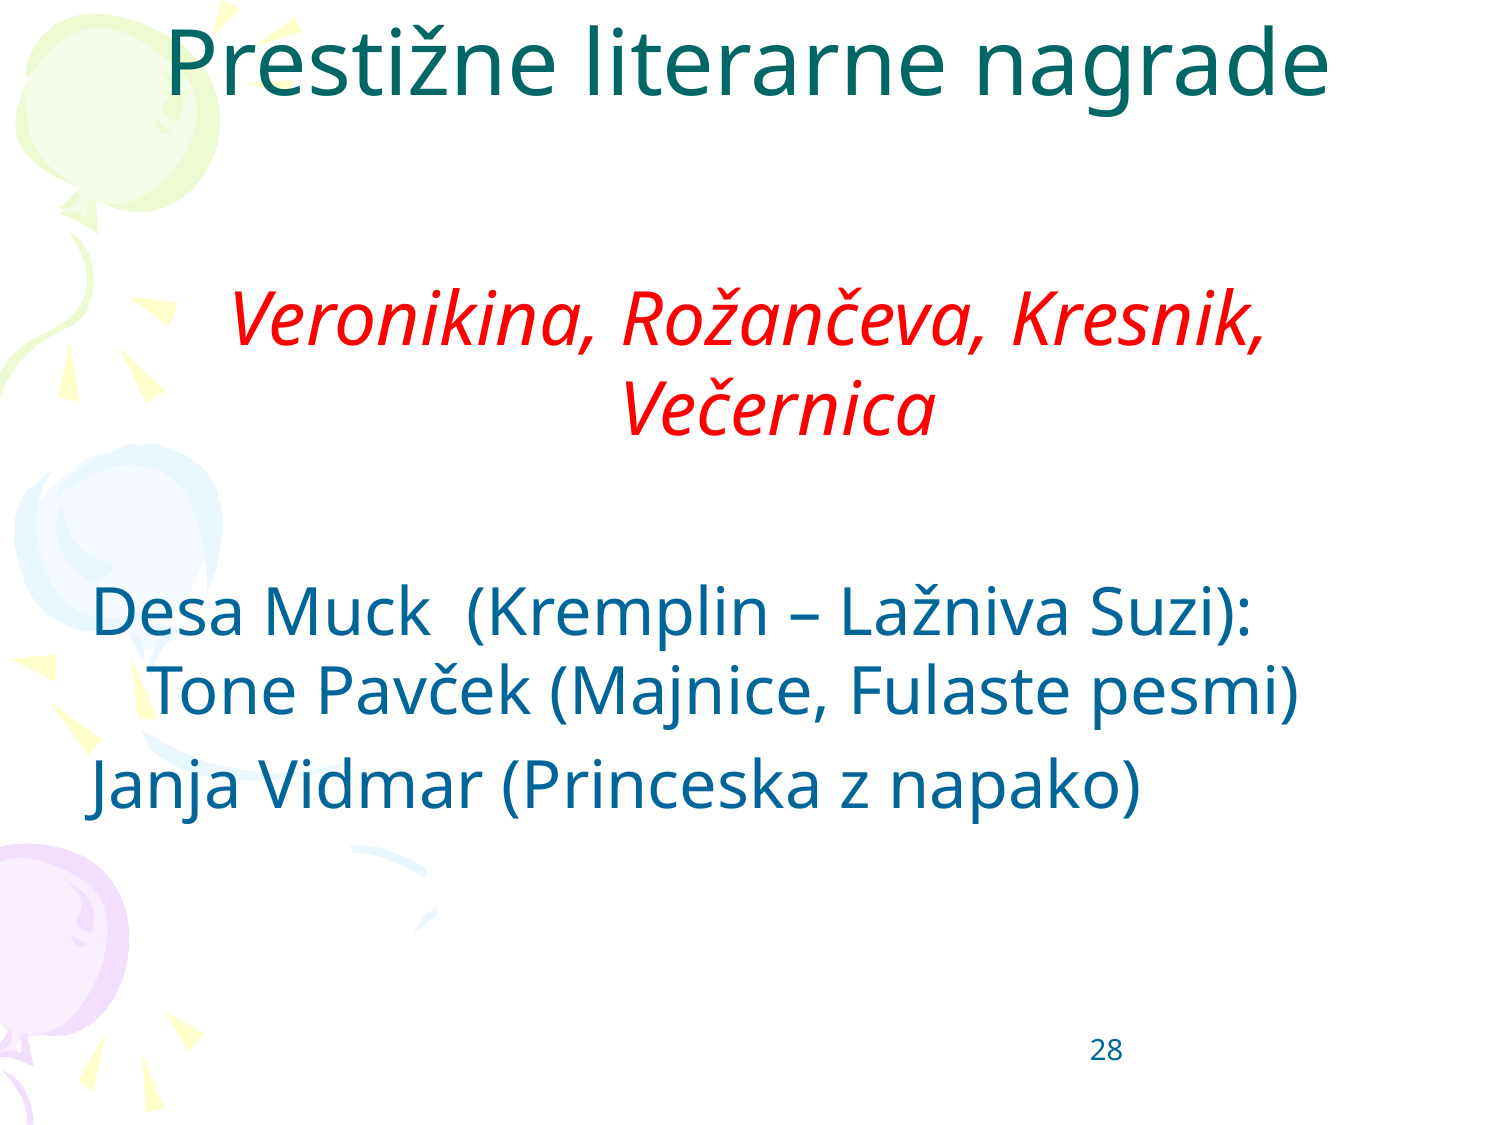

# Prestižne literarne nagrade
Veronikina, Rožančeva, Kresnik, Večernica
Desa Muck (Kremplin – Lažniva Suzi): Tone Pavček (Majnice, Fulaste pesmi)
Janja Vidmar (Princeska z napako)